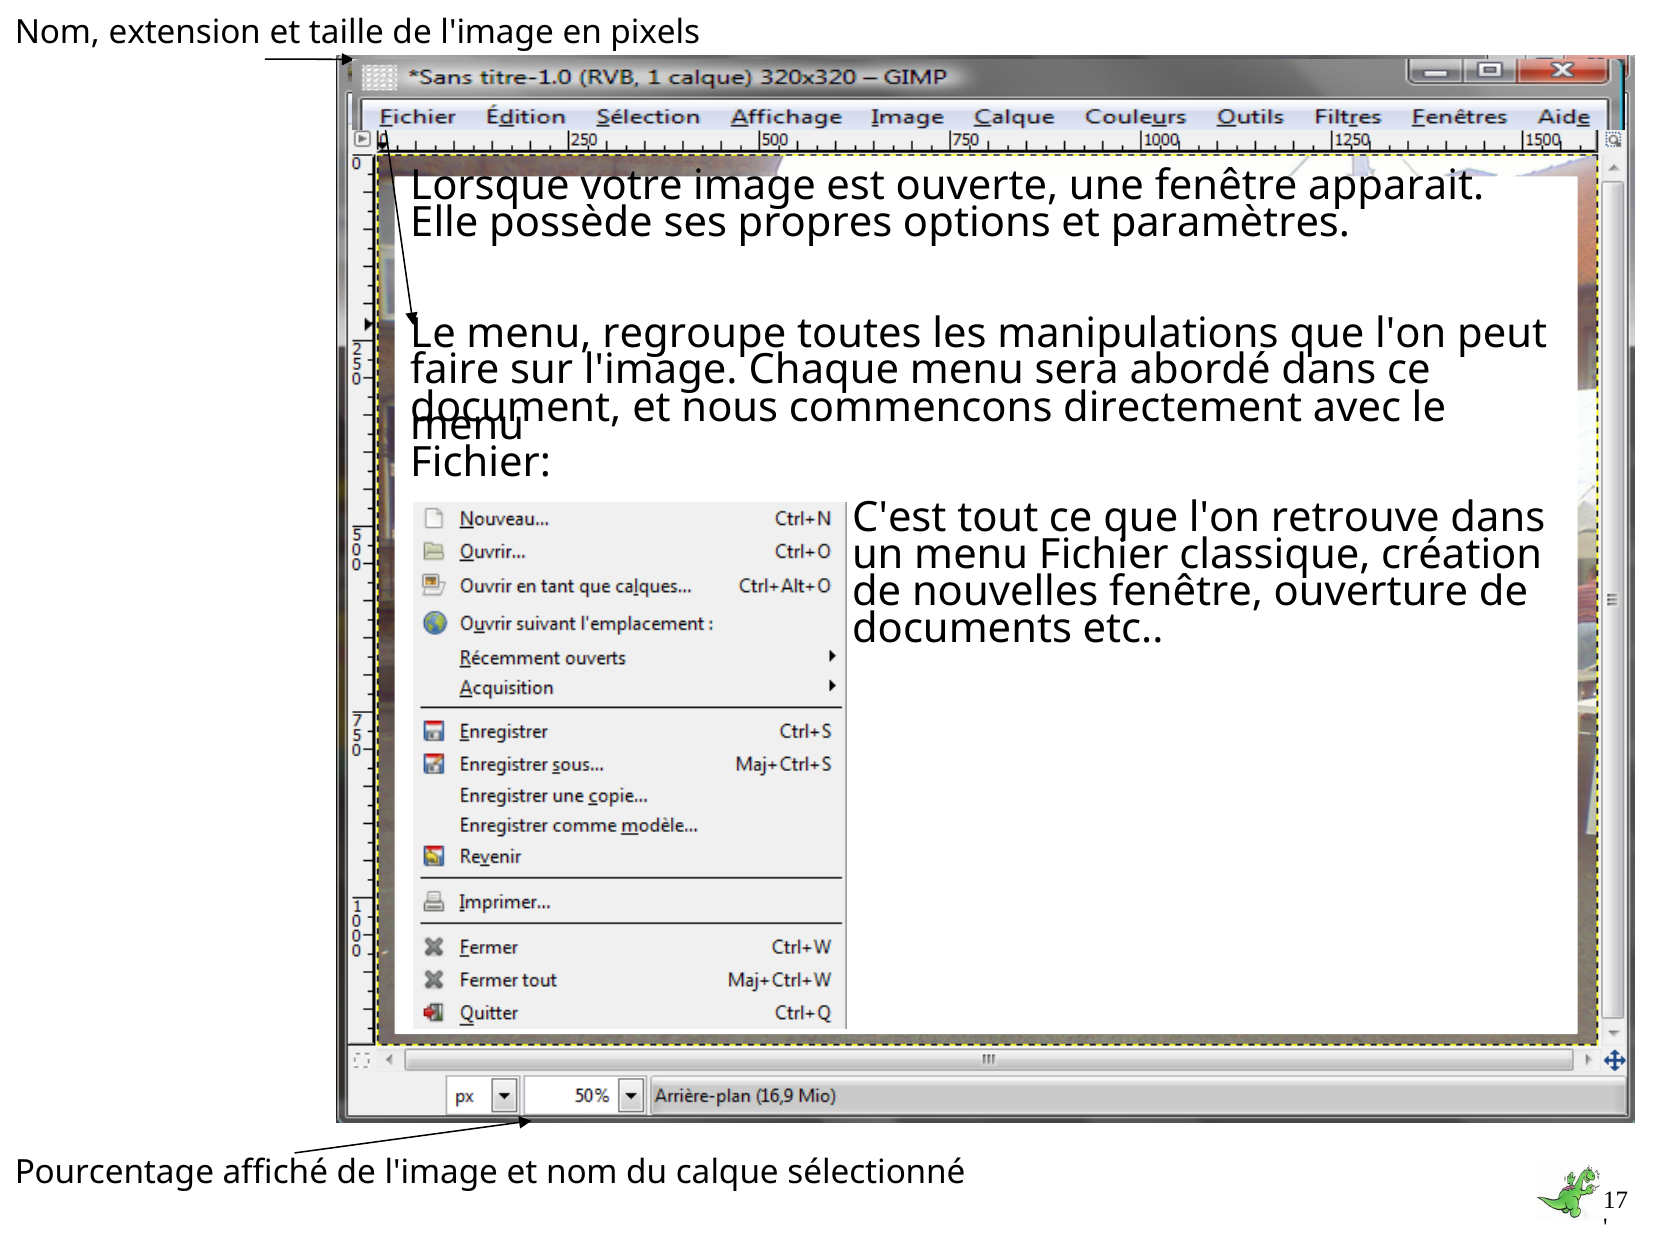

Nom, extension et taille de l'image en pixels
Lorsque votre image est ouverte, une fenêtre apparait.
Elle possède ses propres options et paramètres.
Le menu, regroupe toutes les manipulations que l'on peut
faire sur l'image. Chaque menu sera abordé dans ce
document, et nous commencons directement avec le menu
Fichier:
						C'est tout ce que l'on retrouve dans
						un menu Fichier classique, création
						de nouvelles fenêtre, ouverture de
						documents etc..
Pourcentage affiché de l'image et nom du calque sélectionné
17'